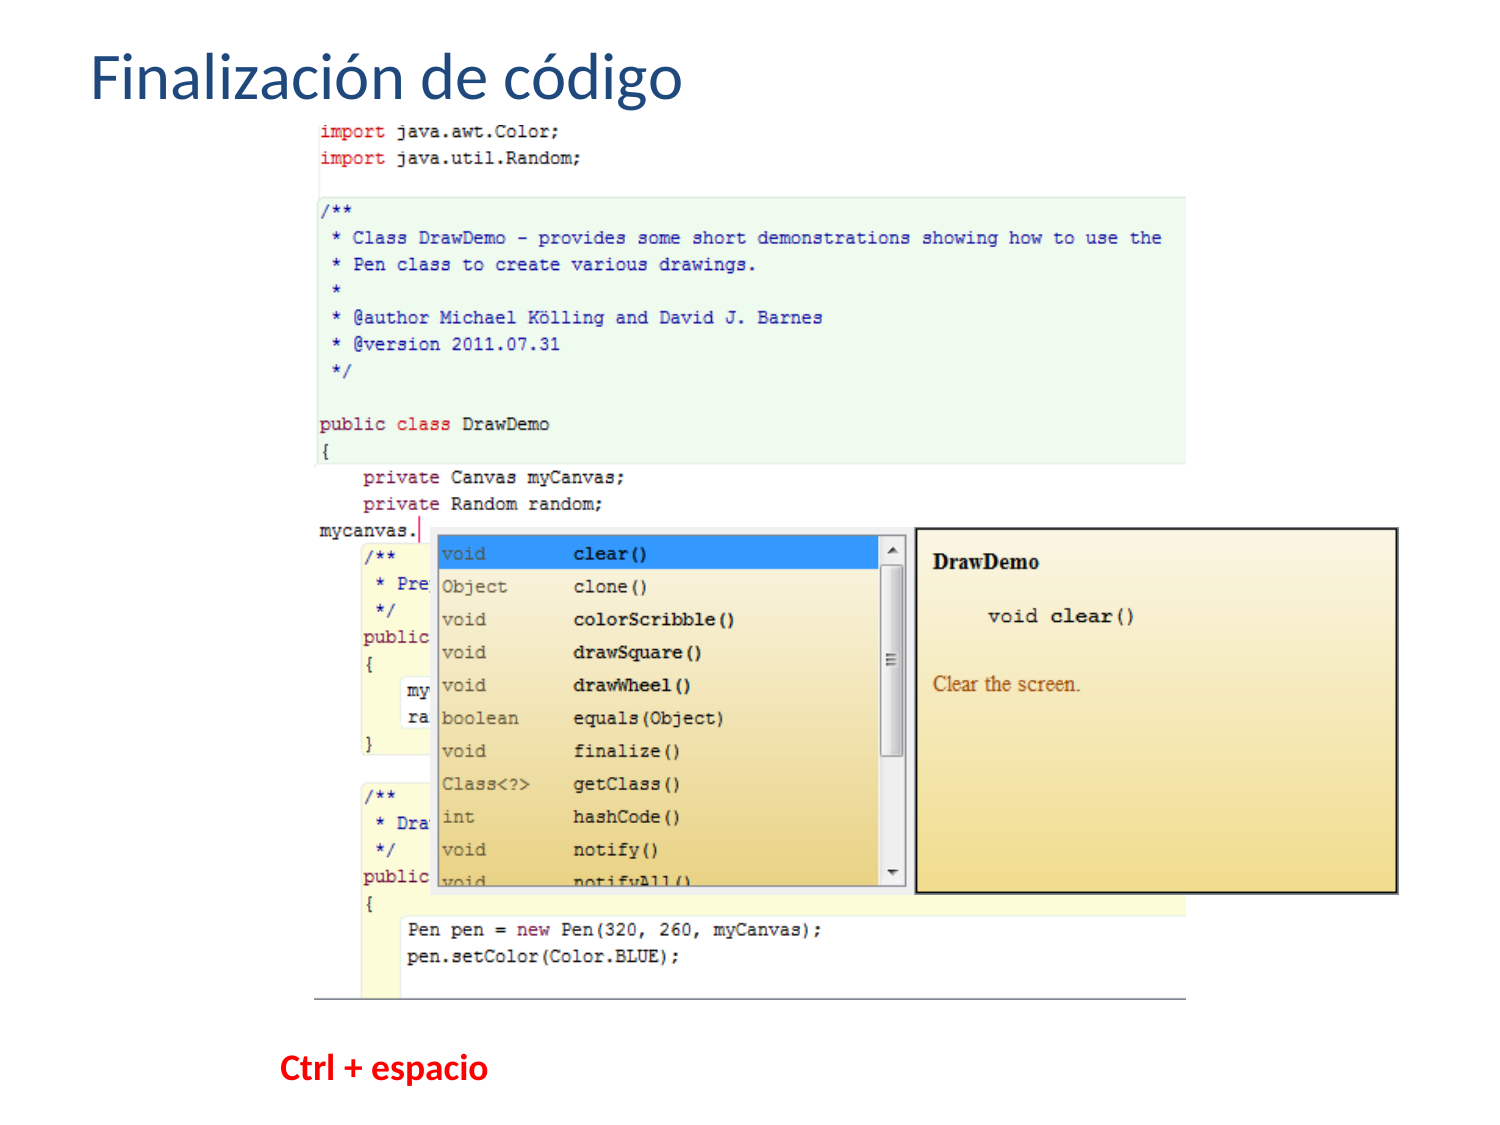

# Finalización de código
Ctrl + espacio